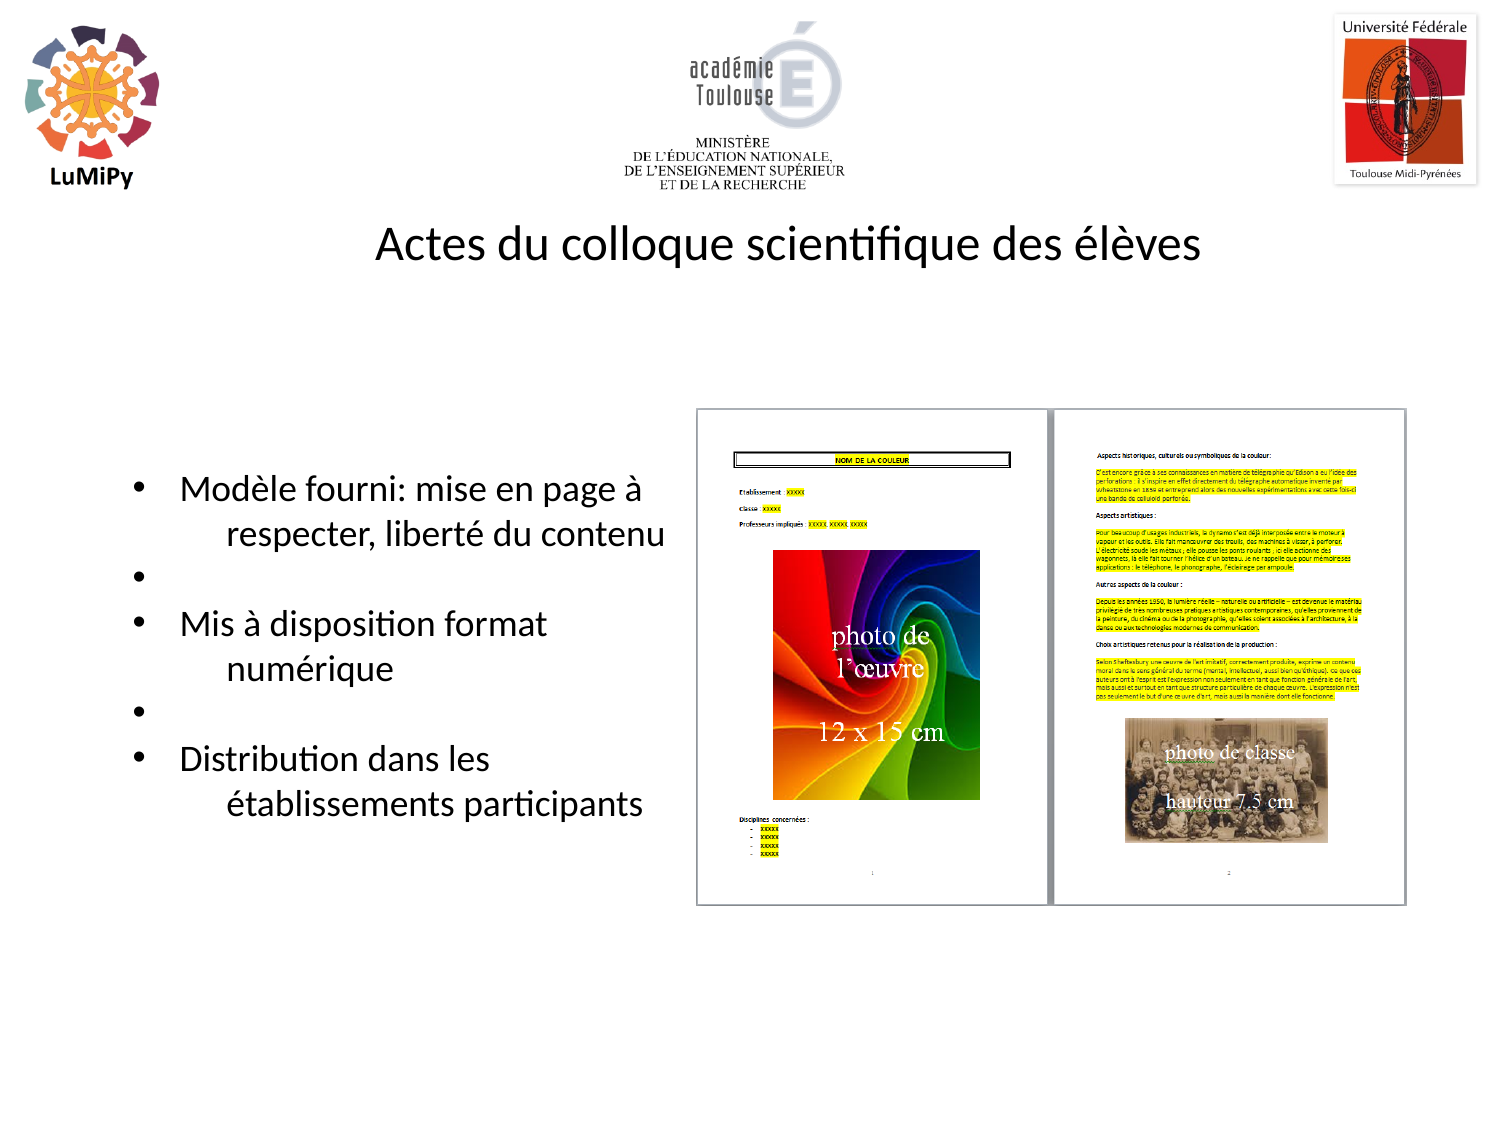

Actes du colloque scientifique des élèves
Modèle fourni: mise en page à respecter, liberté du contenu
Mis à disposition format numérique
Distribution dans les établissements participants